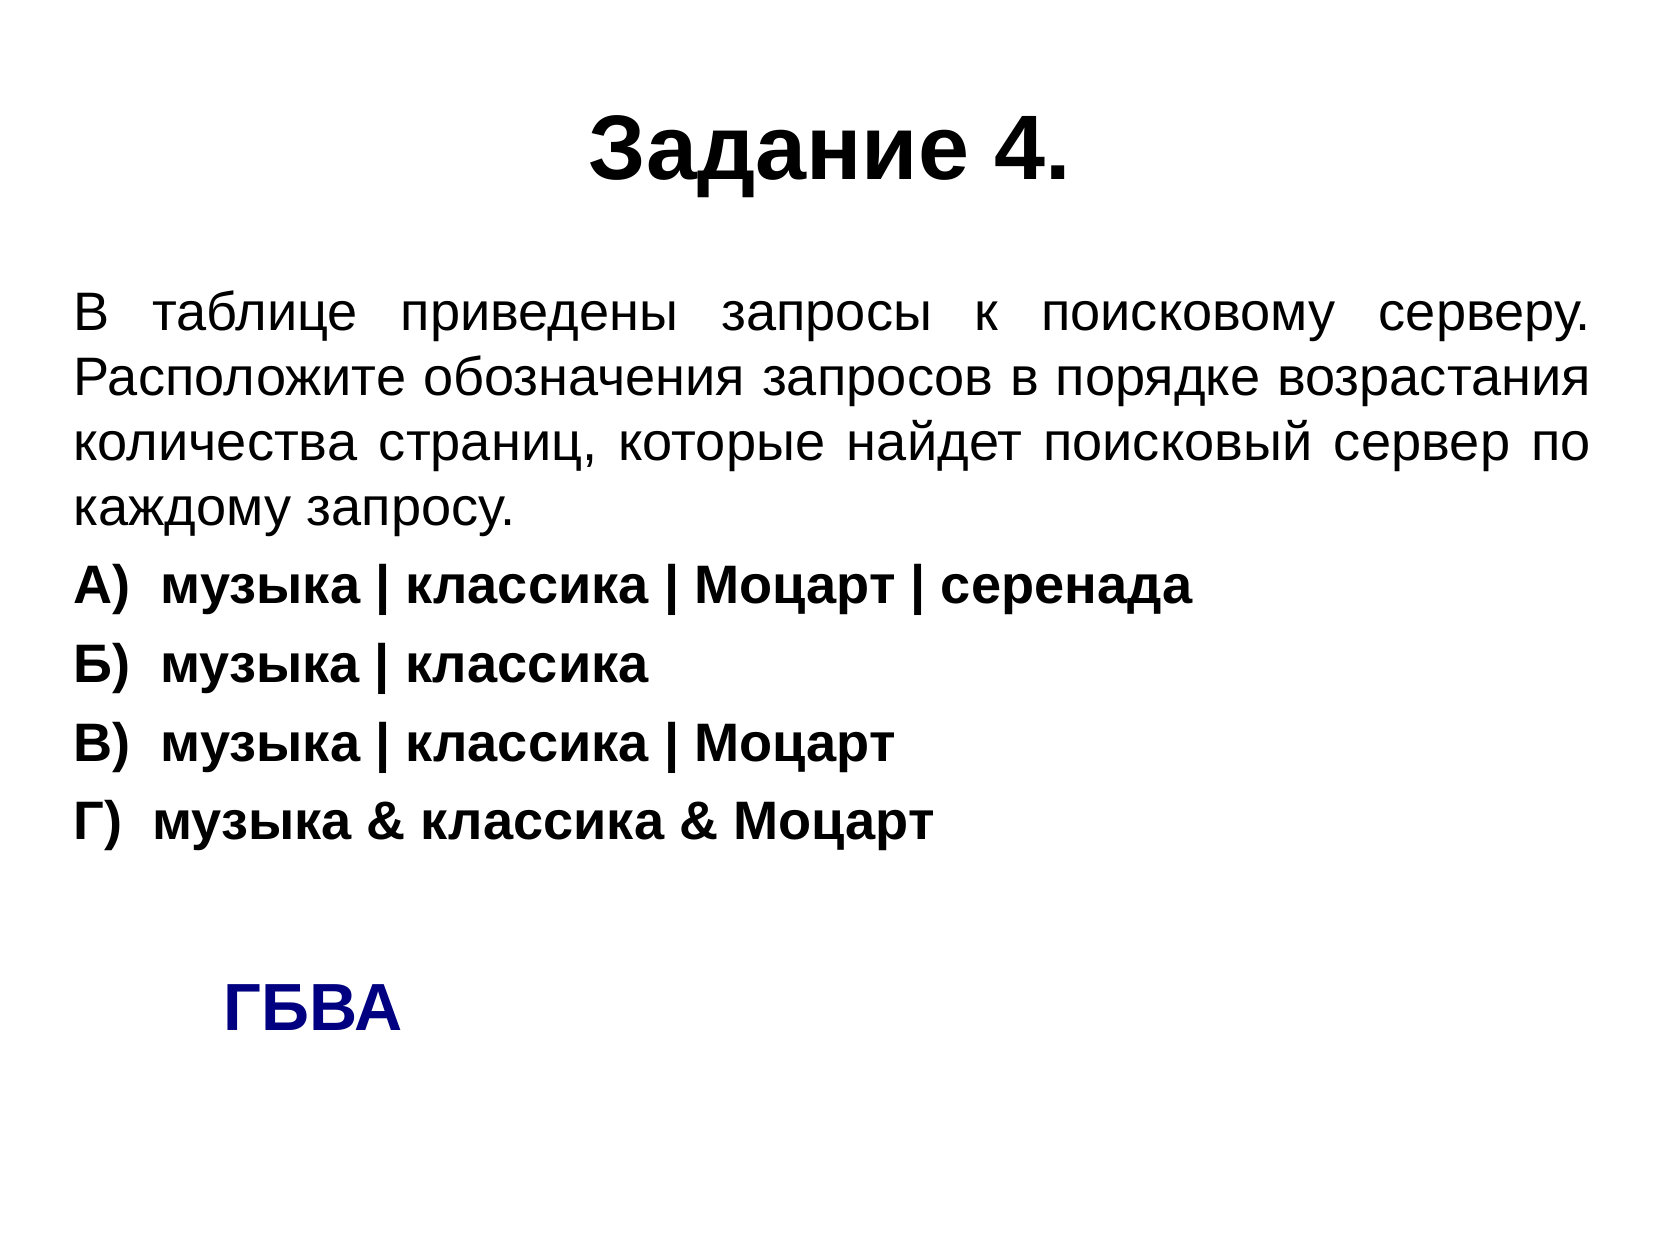

# Задание 4.
В таблице приведены запросы к поисковому серверу. Расположите обозначения запросов в порядке возрастания количества страниц, которые найдет поисковый сервер по каждому запросу.
А) музыка | классика | Моцарт | серенада
Б) музыка | классика
В) музыка | классика | Моцарт
Г) музыка & классика & Моцарт
	ГБВА